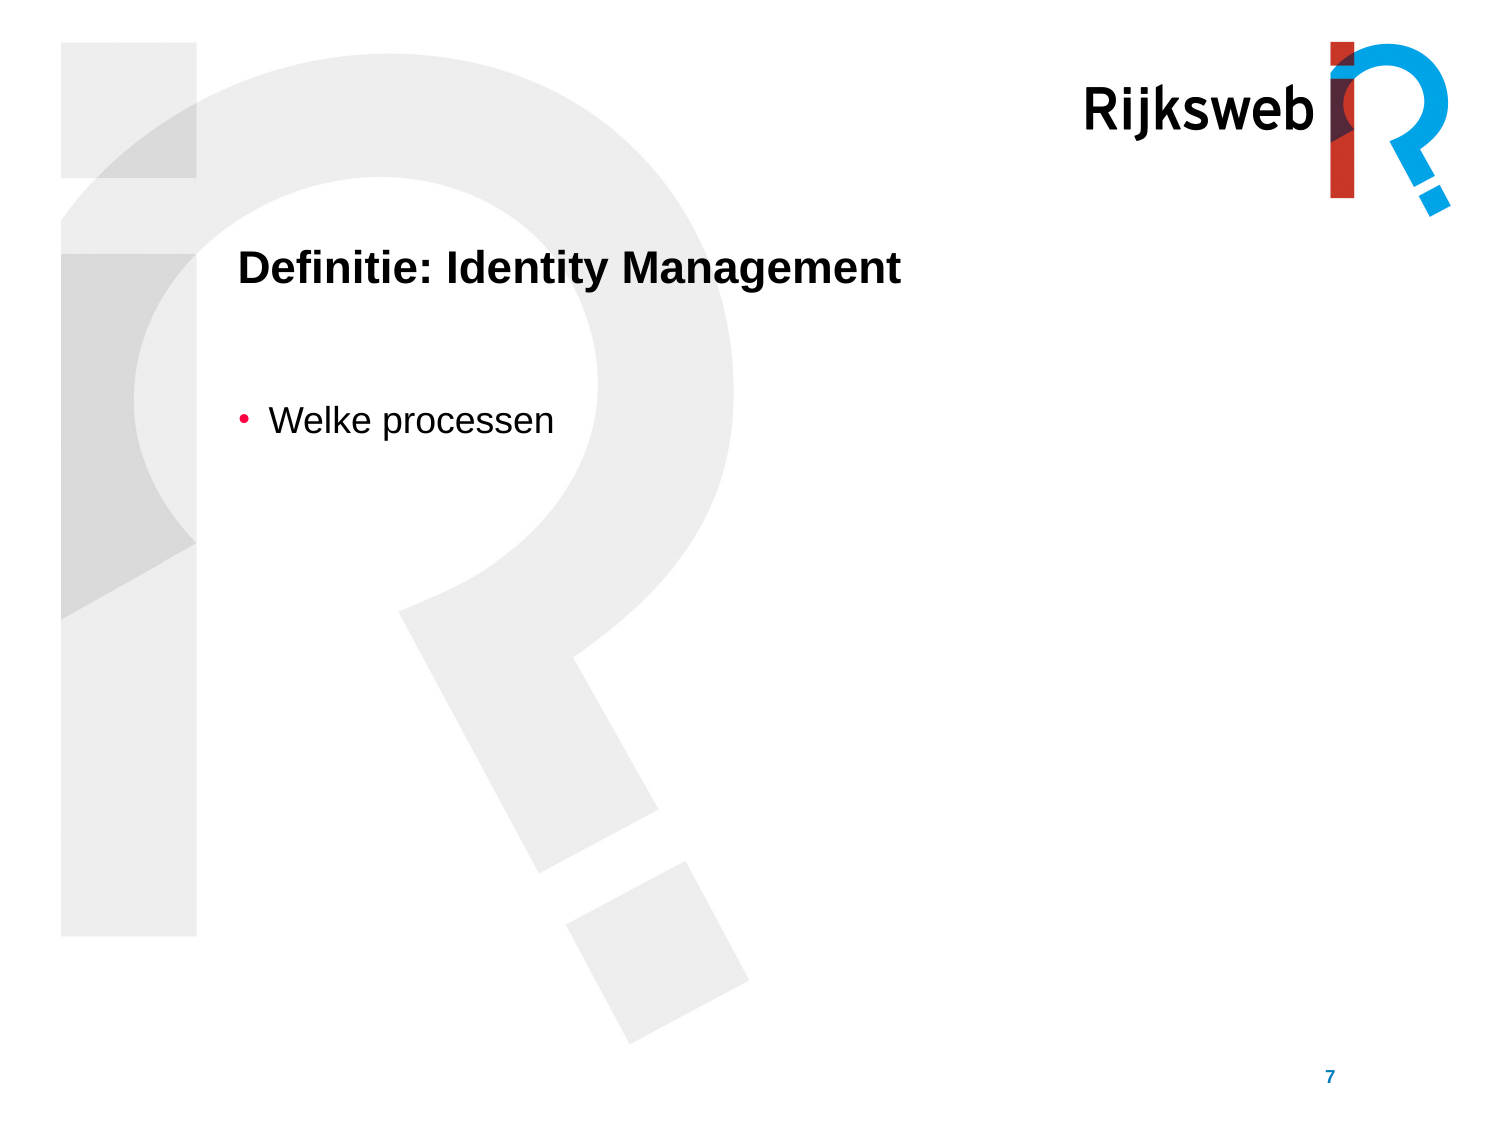

# Definitie: Identity Management
Welke processen
6